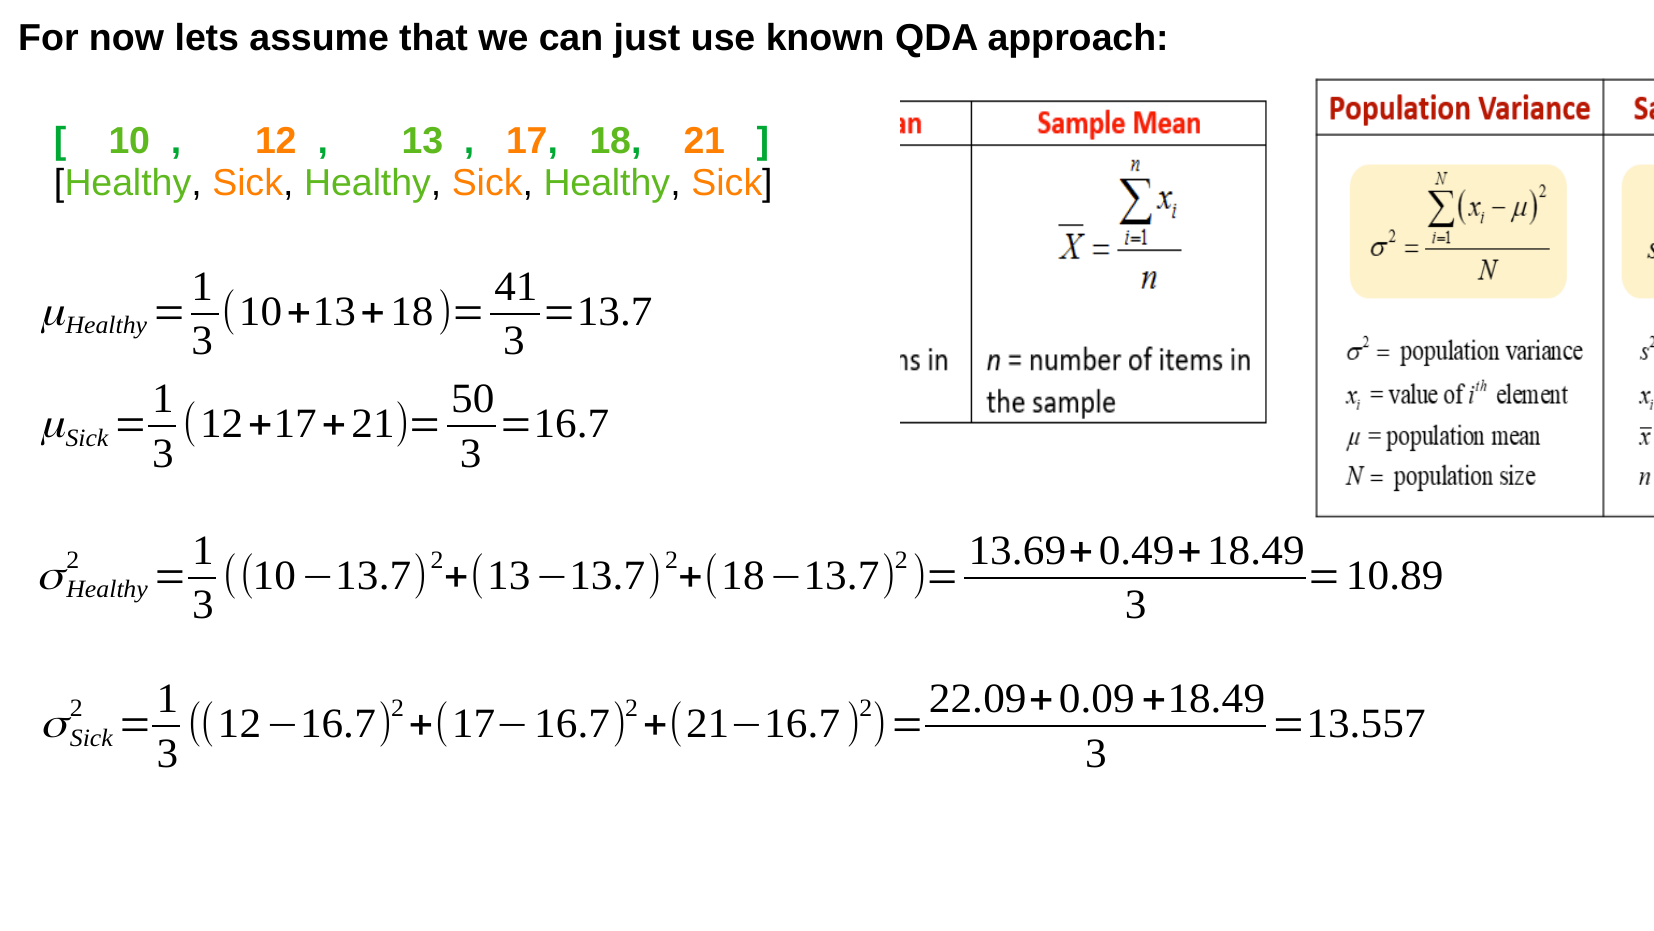

For now lets assume that we can just use known QDA approach:
[ 10 , 12 , 13 , 17, 18, 21 ]
[Healthy, Sick, Healthy, Sick, Healthy, Sick]